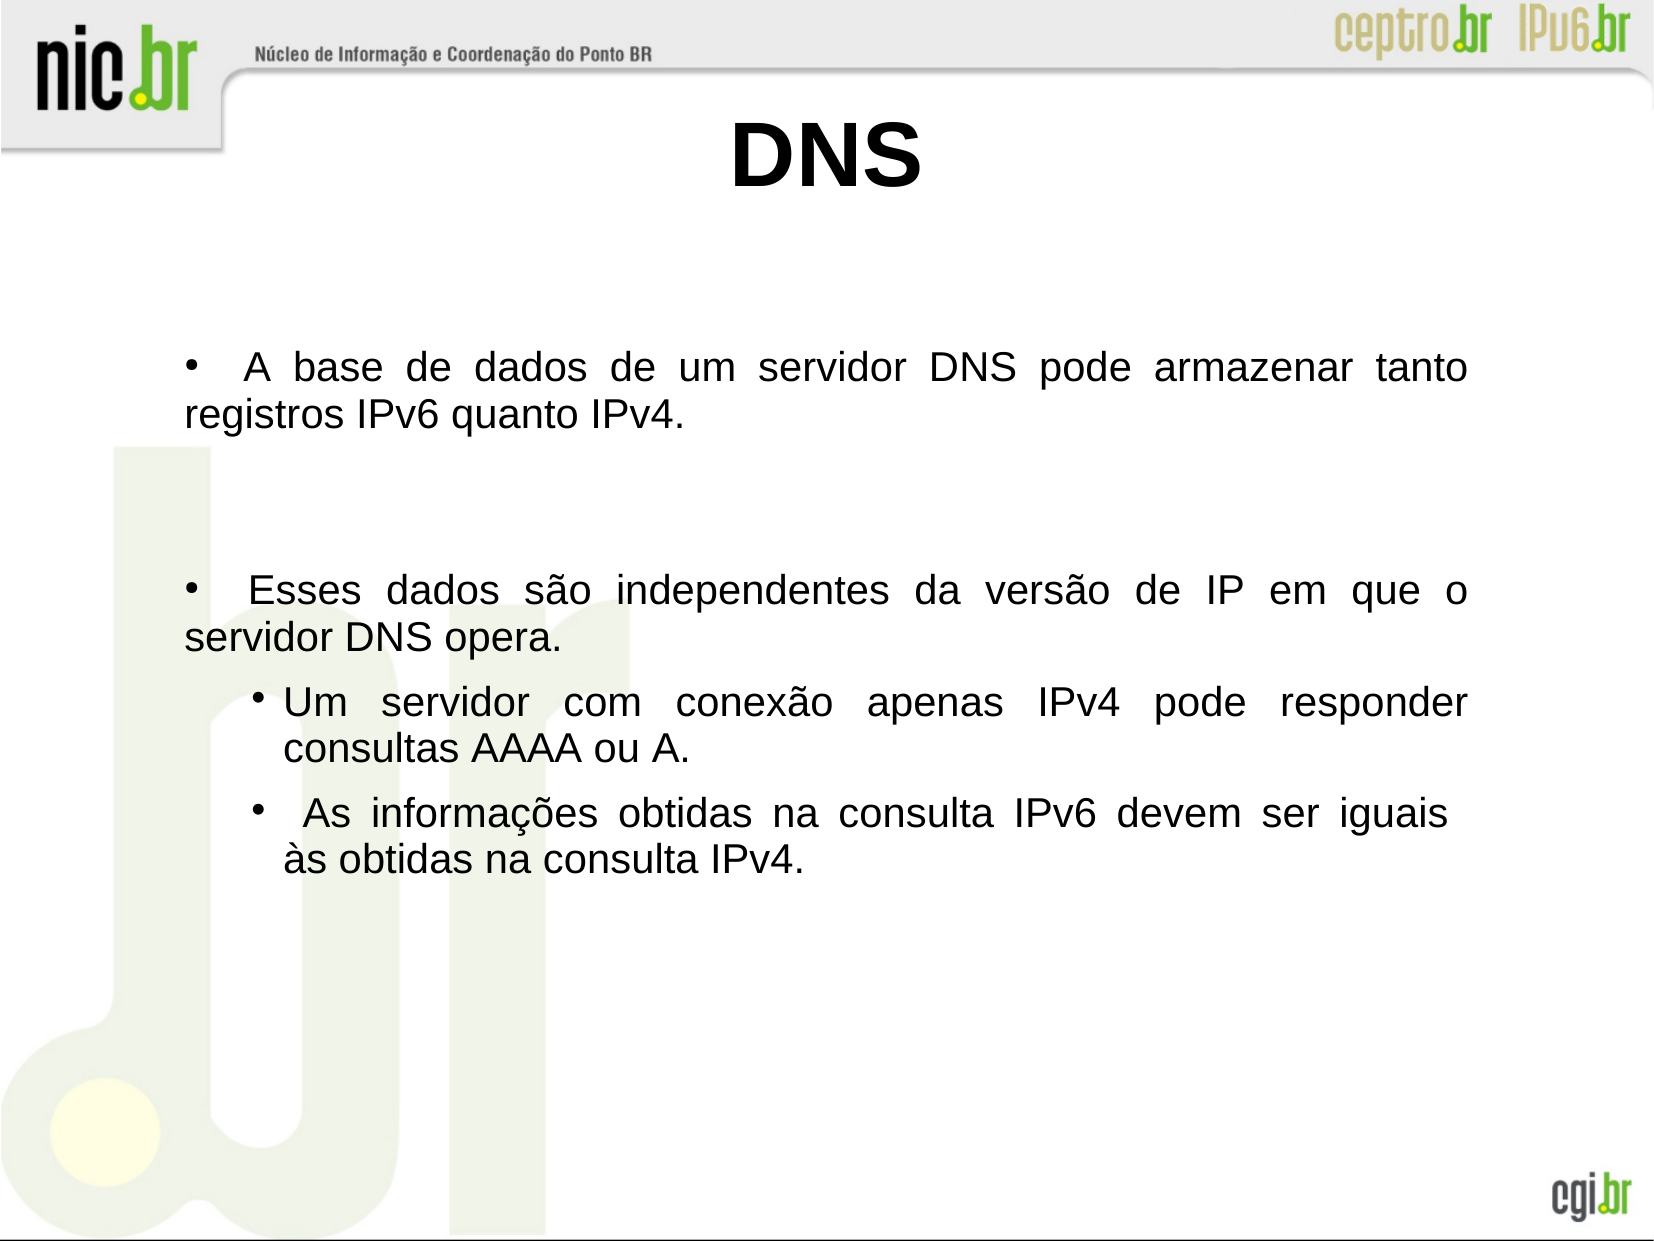

DNS
 A base de dados de um servidor DNS pode armazenar tanto registros IPv6 quanto IPv4.
 Esses dados são independentes da versão de IP em que o servidor DNS opera.
Um servidor com conexão apenas IPv4 pode responder consultas AAAA ou A.
 As informações obtidas na consulta IPv6 devem ser iguais
às obtidas na consulta IPv4.